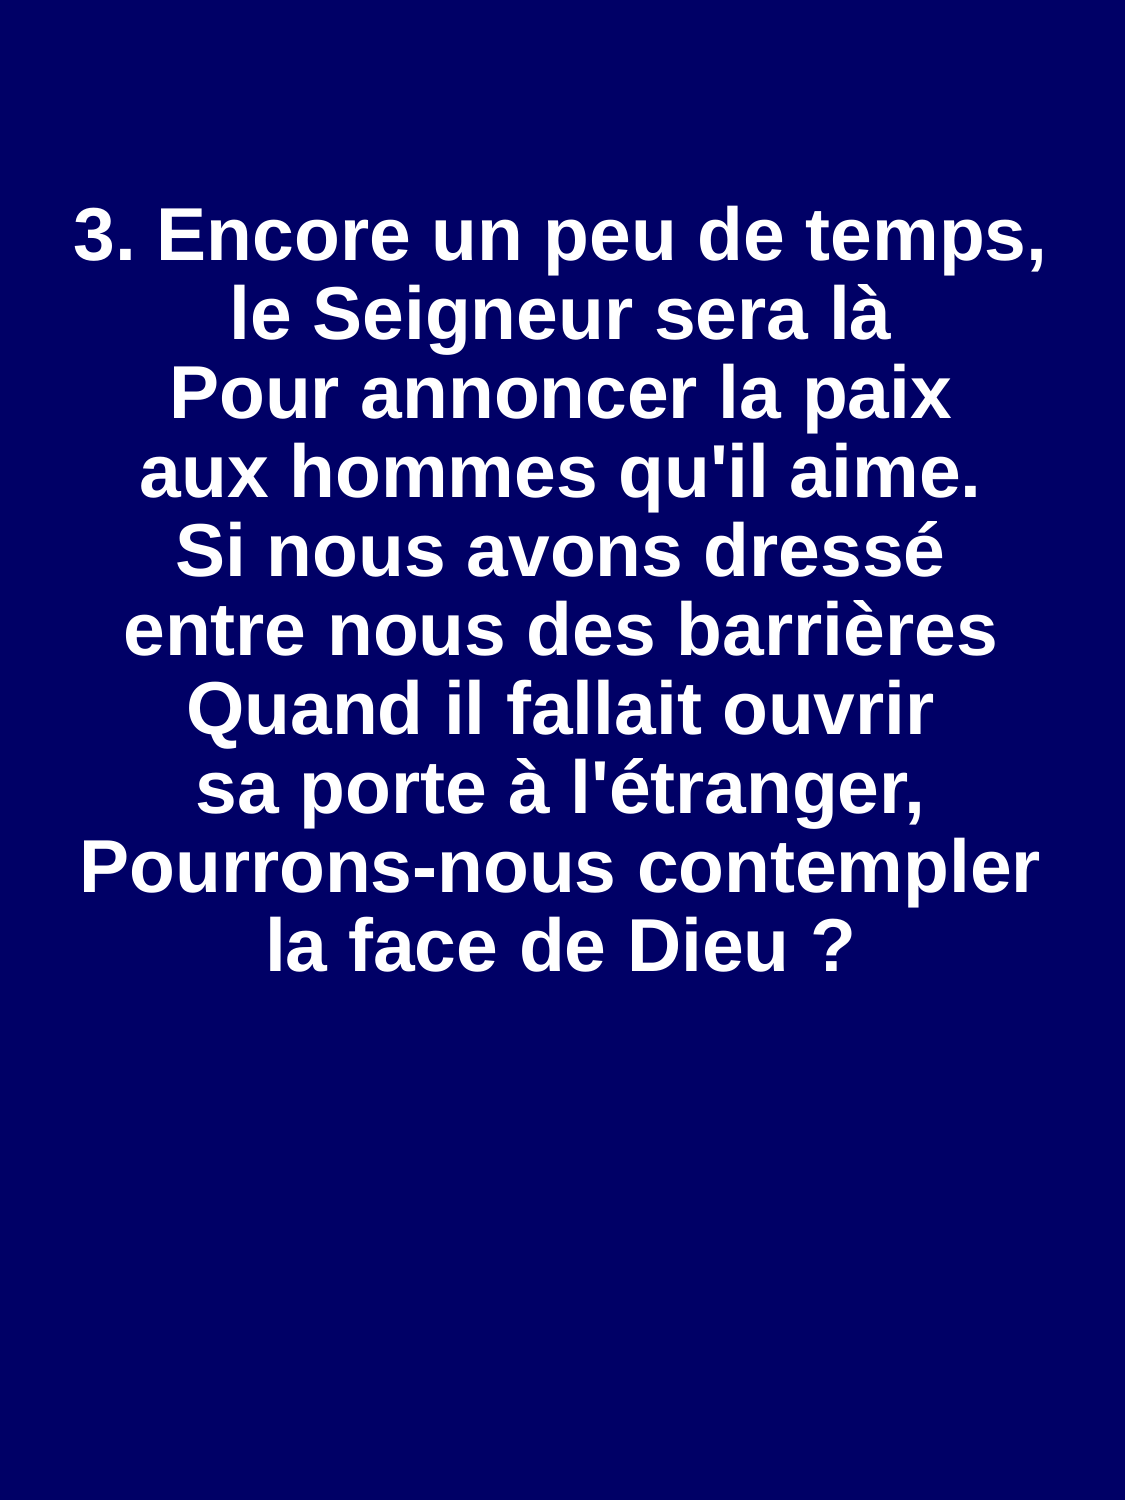

3. Encore un peu de temps,
le Seigneur sera là
Pour annoncer la paix
aux hommes qu'il aime.
Si nous avons dressé
entre nous des barrières
Quand il fallait ouvrir
sa porte à l'étranger,
Pourrons-nous contempler
la face de Dieu ?